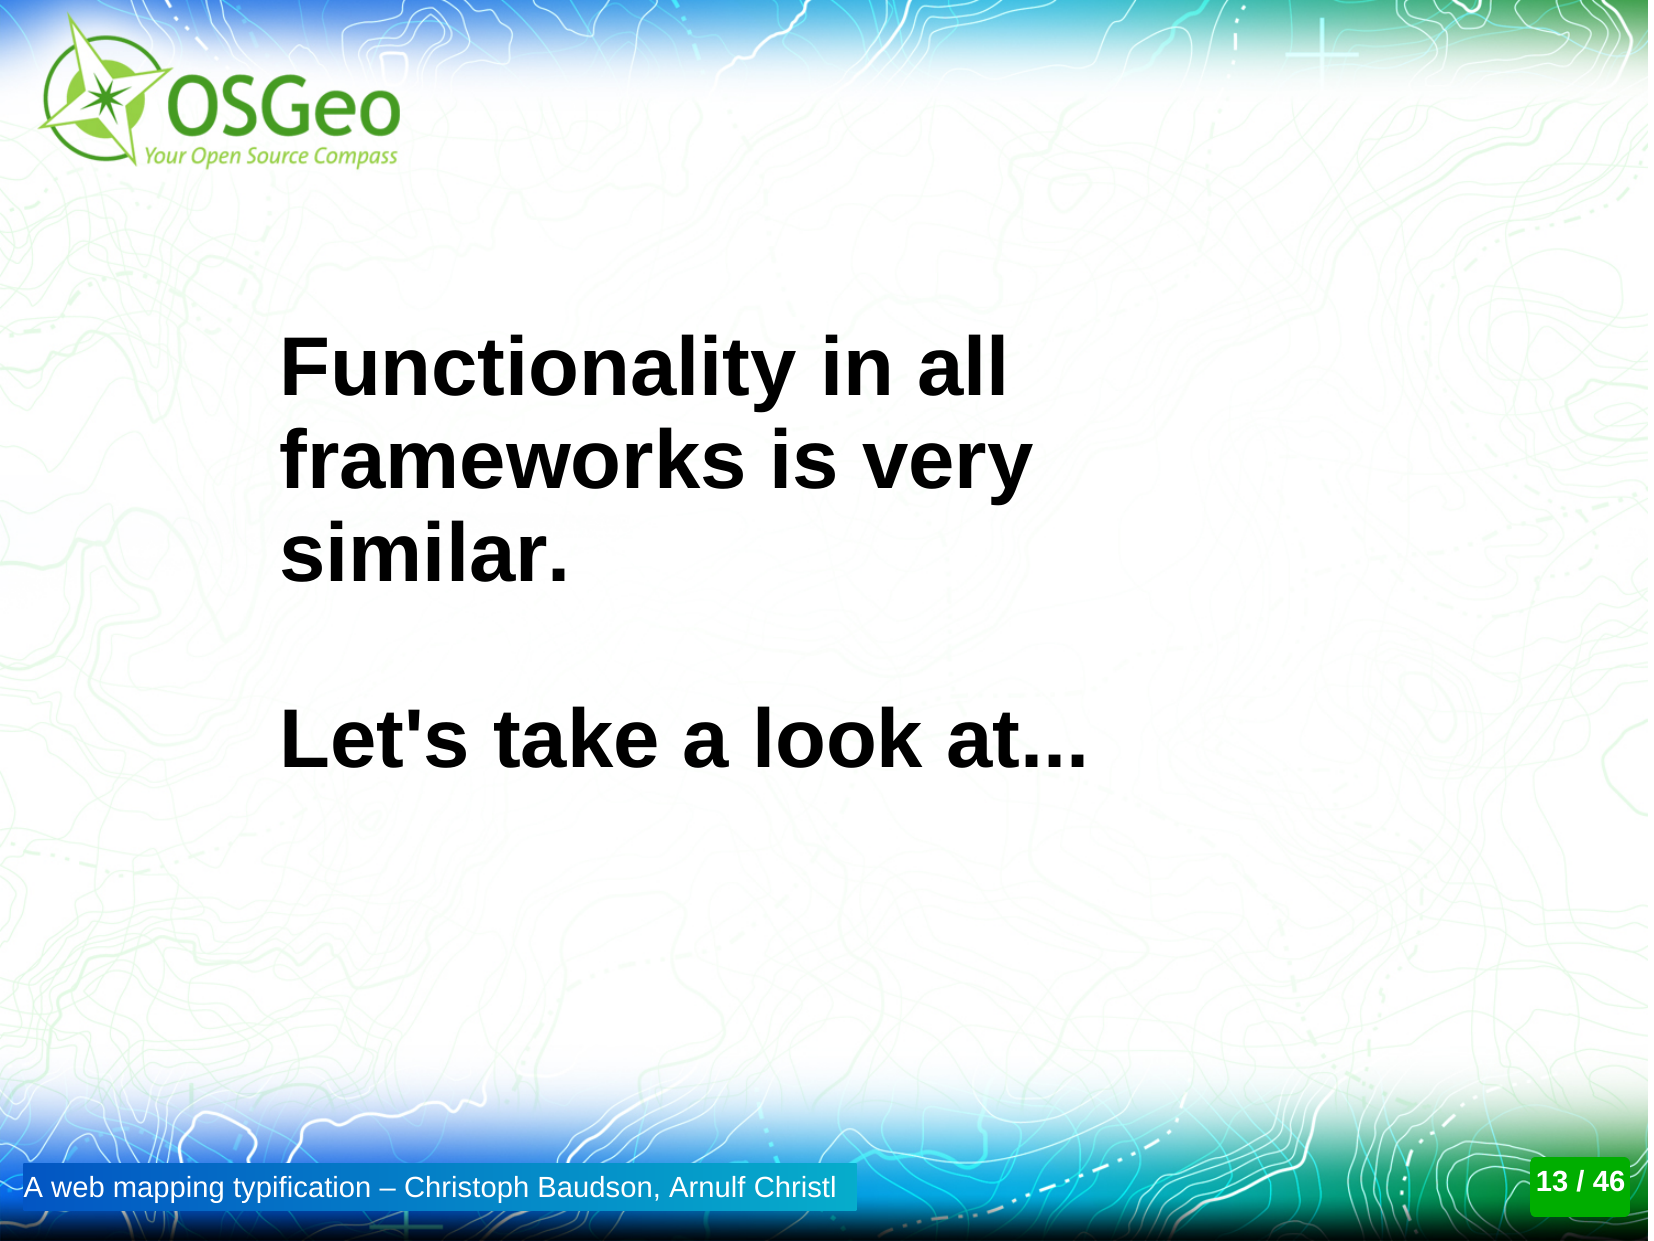

Functionality in all frameworks is very similar.
Let's take a look at...